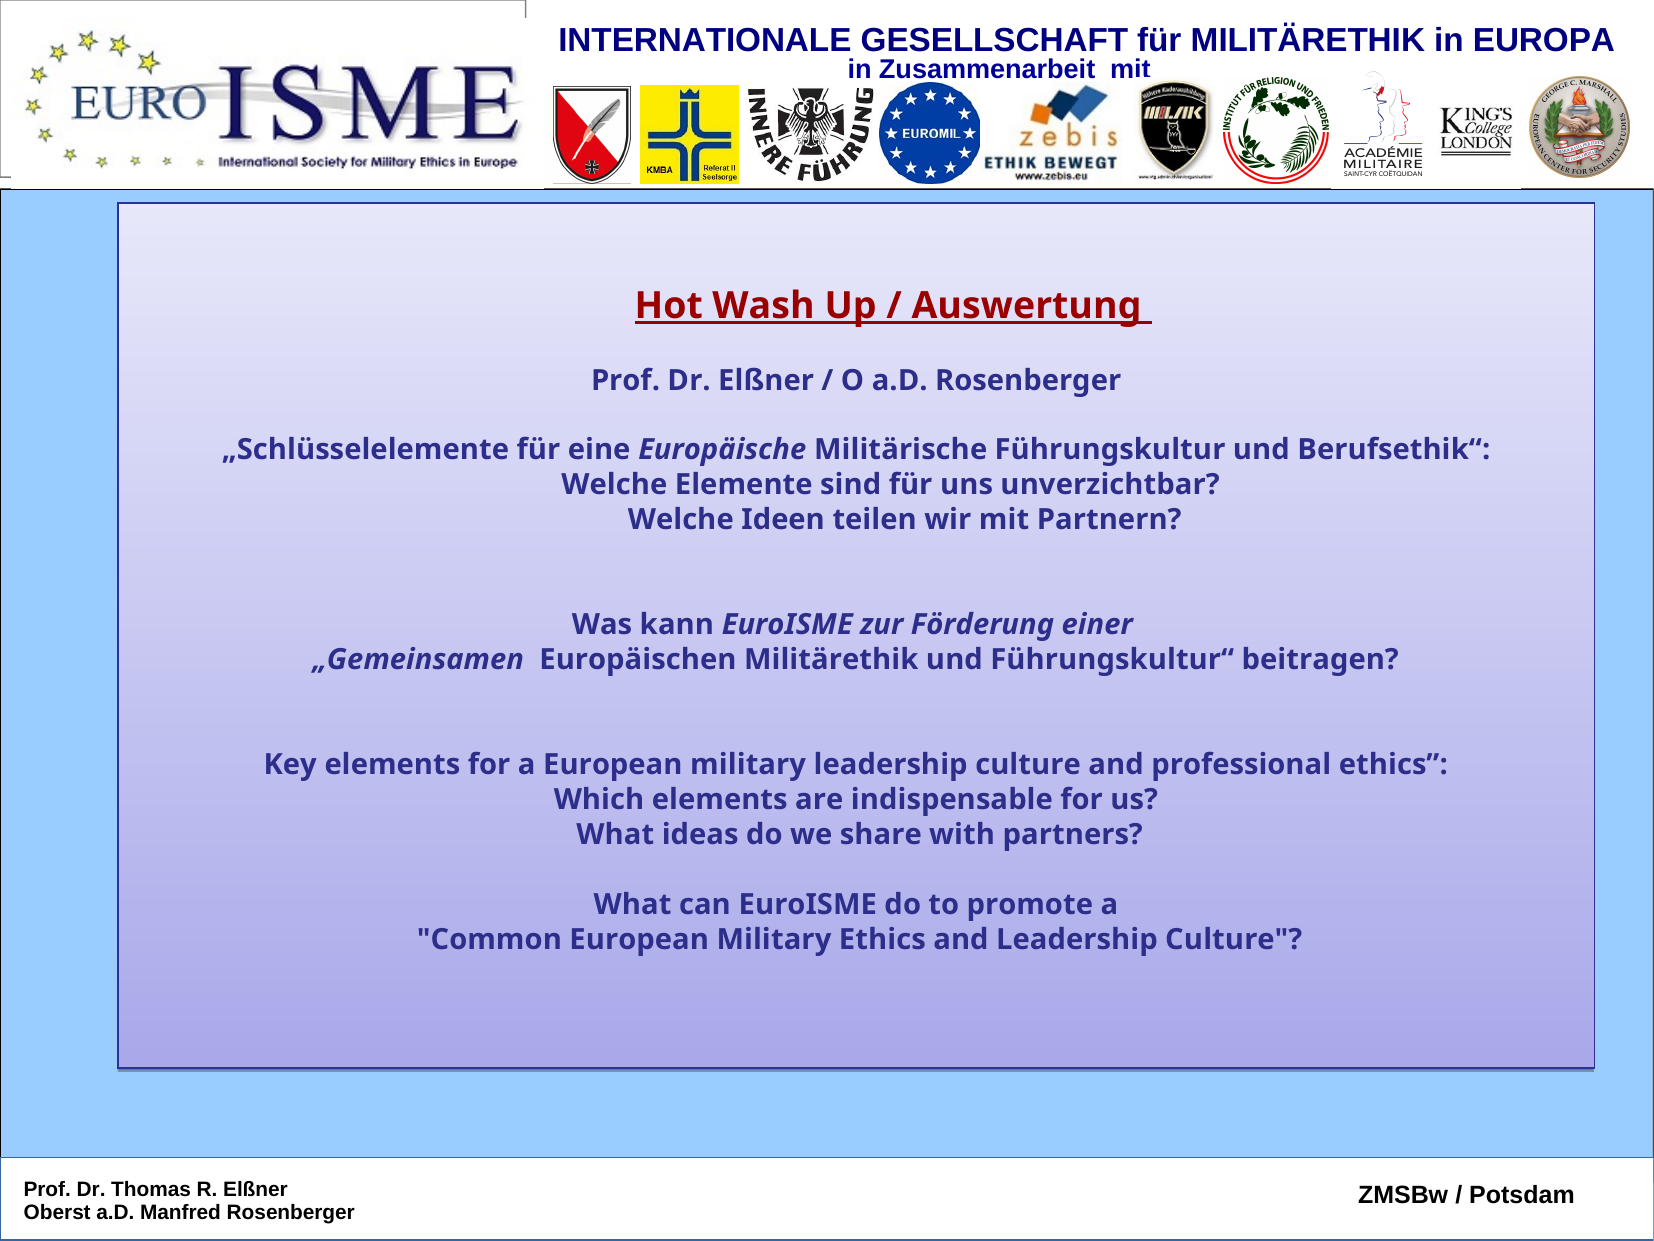

Hot Wash Up / Auswertung
Prof. Dr. Elßner / O a.D. Rosenberger
„Schlüsselelemente für eine Europäische Militärische Führungskultur und Berufsethik“:
		Welche Elemente sind für uns unverzichtbar?
 Welche Ideen teilen wir mit Partnern?
Was kann EuroISME zur Förderung einer
„Gemeinsamen Europäischen Militärethik und Führungskultur“ beitragen?
Key elements for a European military leadership culture and professional ethics”:
Which elements are indispensable for us?
 What ideas do we share with partners?
What can EuroISME do to promote a
 "Common European Military Ethics and Leadership Culture"?